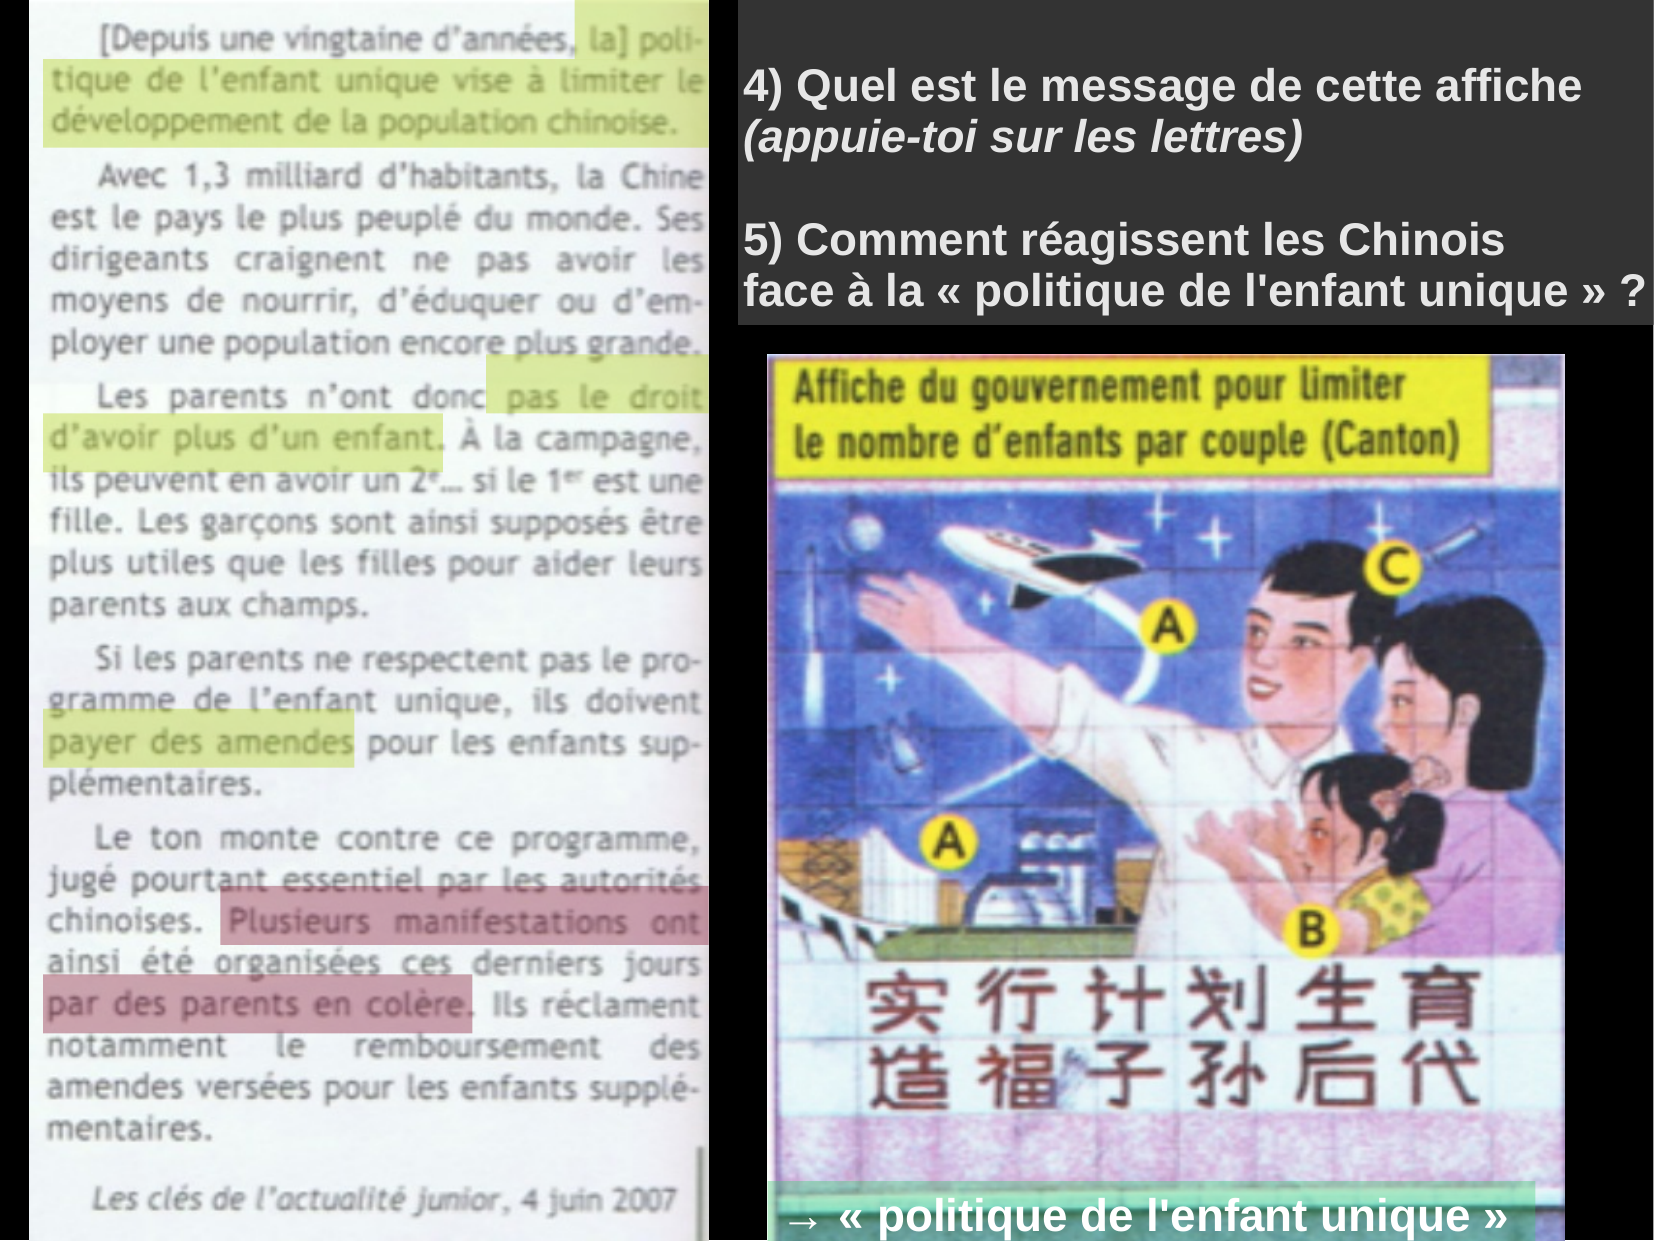

→ docs 2 et 4  : La politique de l'enfant unique
3) Comment le gouvernement
cherche-t-il à freiner la croissance
 démographique ?
4) Quel est le message de cette affiche
(appuie-toi sur les lettres)
5) Comment réagissent les Chinois
face à la « politique de l'enfant unique » ?
→ « politique de l'enfant unique »